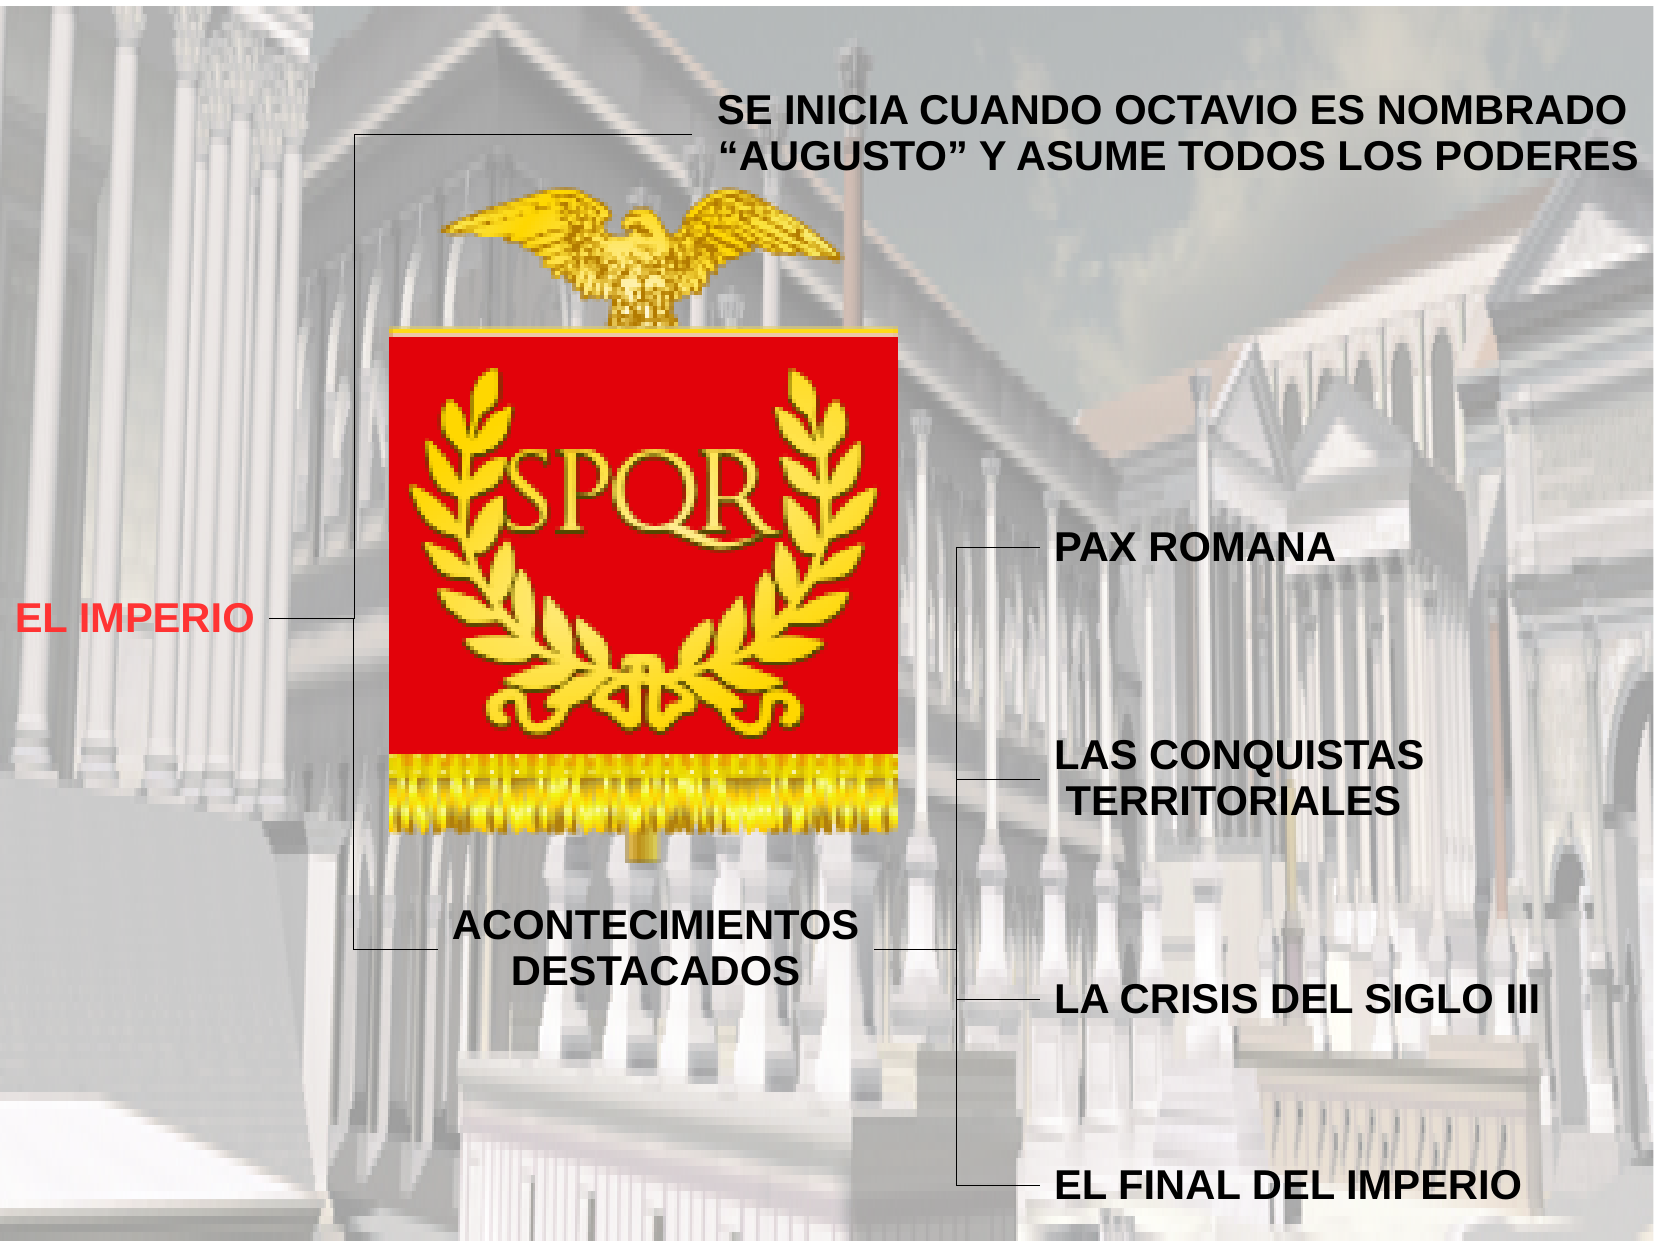

SE INICIA CUANDO OCTAVIO ES NOMBRADO
 “AUGUSTO” Y ASUME TODOS LOS PODERES
PAX ROMANA
EL IMPERIO
LAS CONQUISTAS
 TERRITORIALES
ACONTECIMIENTOS
DESTACADOS
LA CRISIS DEL SIGLO III
EL FINAL DEL IMPERIO